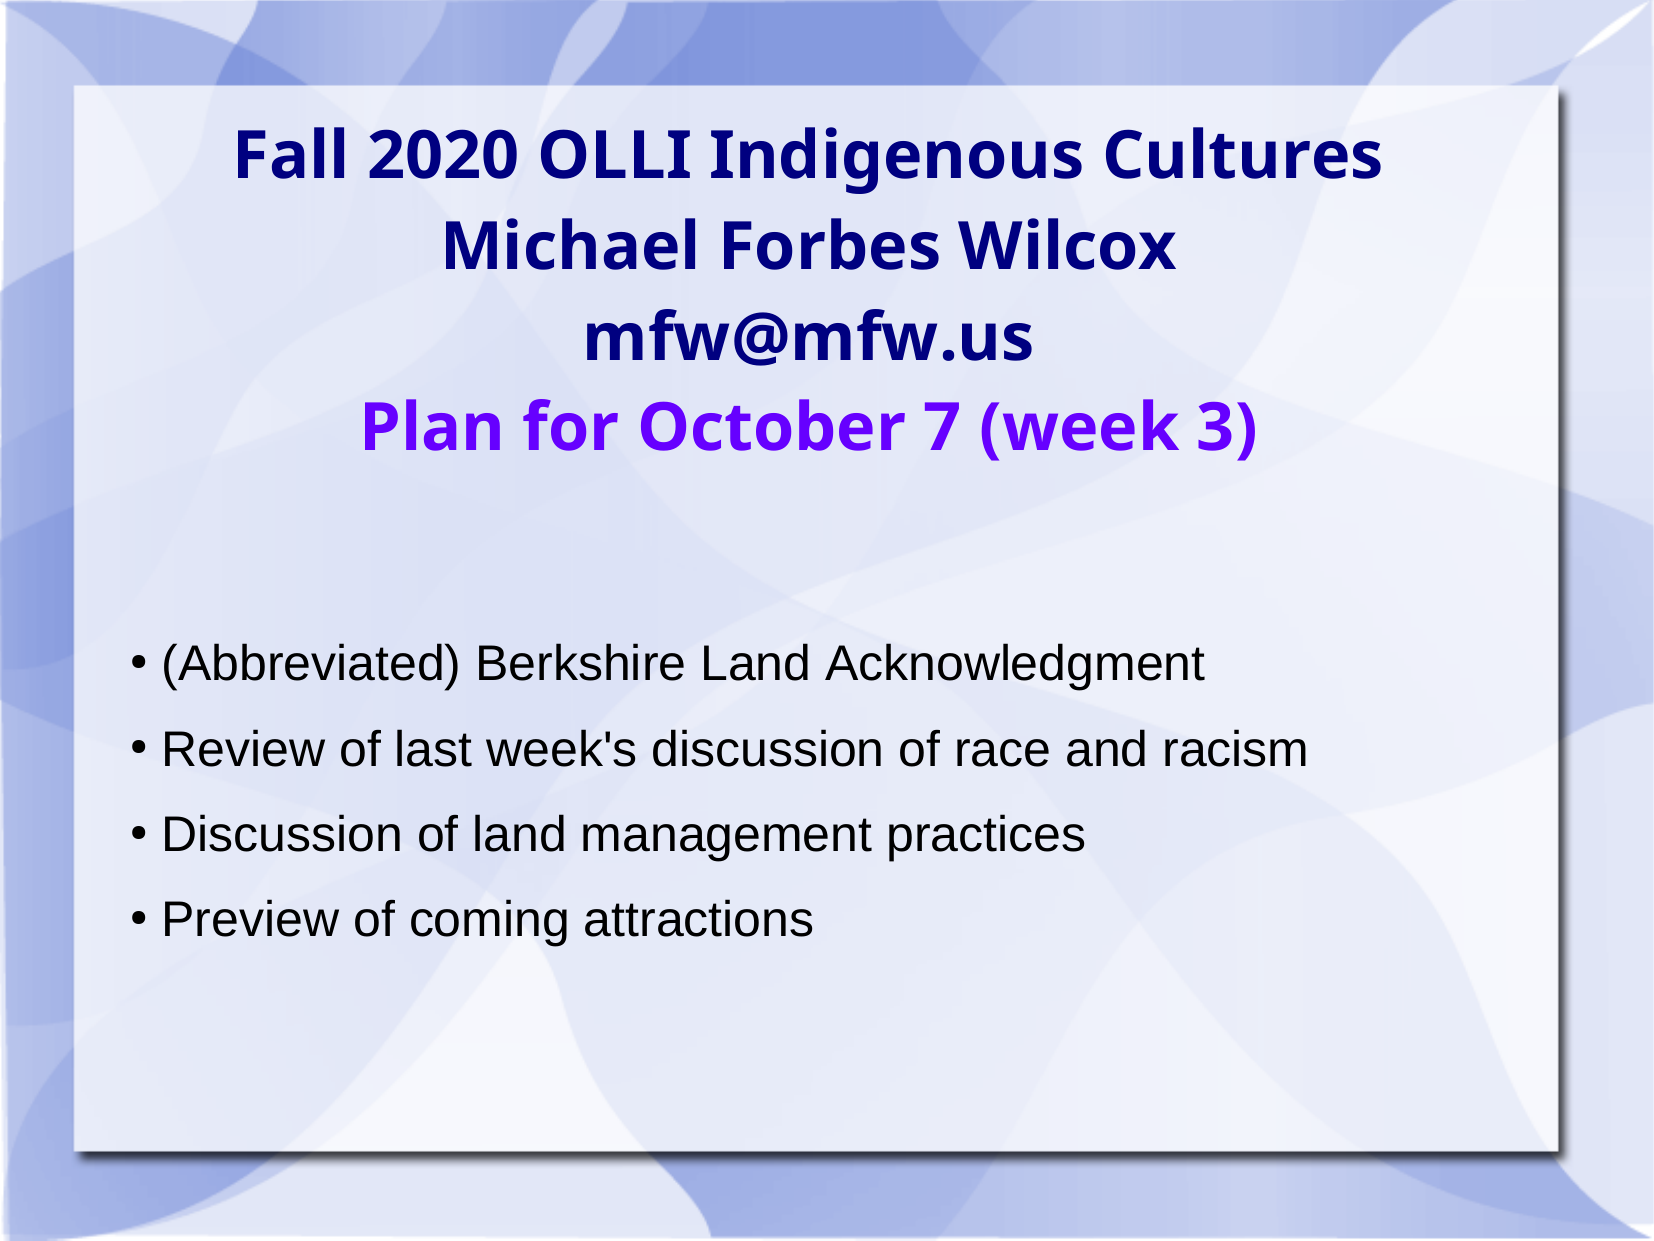

# Fall 2020 OLLI Indigenous Cultures Michael Forbes Wilcox mfw@mfw.us Plan for October 7 (week 3)
 (Abbreviated) Berkshire Land Acknowledgment
 Review of last week's discussion of race and racism
 Discussion of land management practices
 Preview of coming attractions